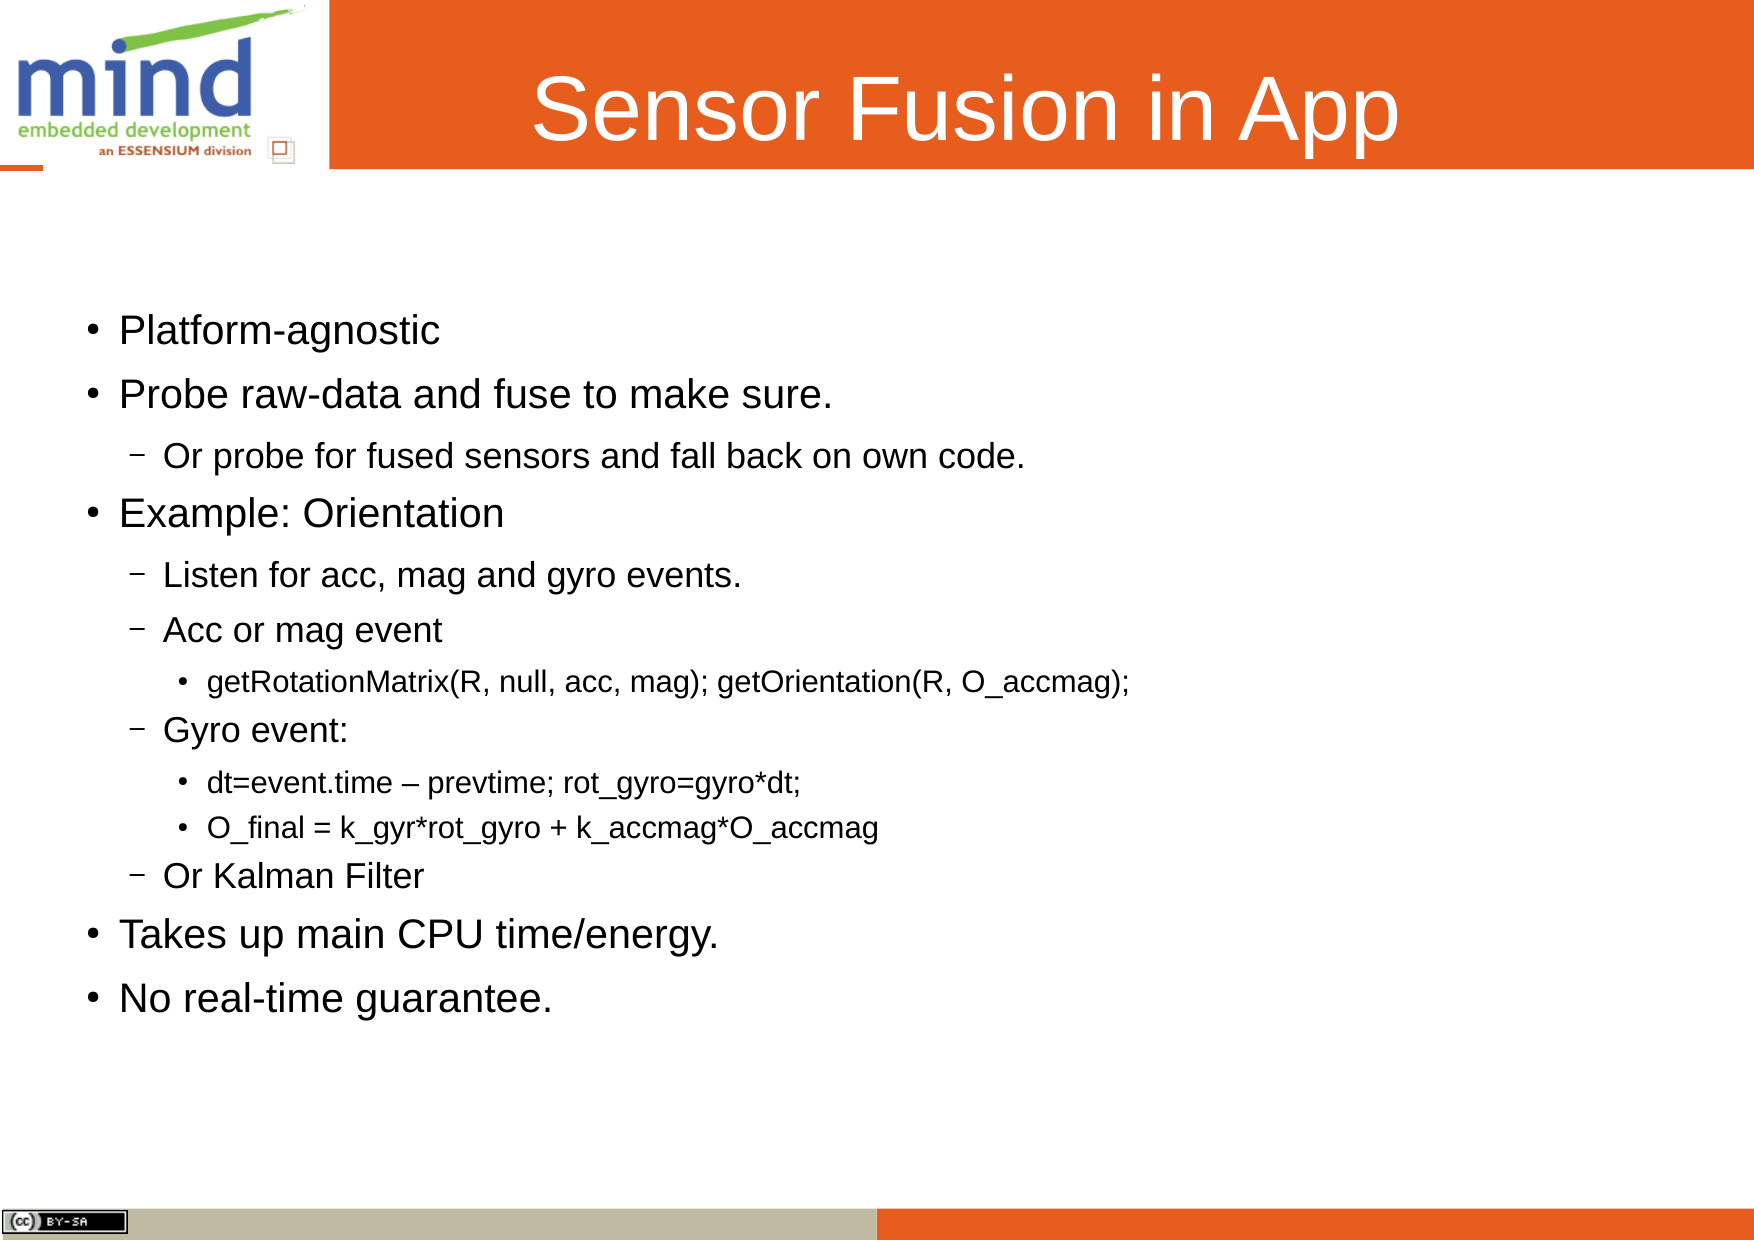

# Sensor Fusion in App
Platform-agnostic
Probe raw-data and fuse to make sure.
Or probe for fused sensors and fall back on own code.
Example: Orientation
Listen for acc, mag and gyro events.
Acc or mag event
getRotationMatrix(R, null, acc, mag); getOrientation(R, O_accmag);
Gyro event:
dt=event.time – prevtime; rot_gyro=gyro*dt;
O_final = k_gyr*rot_gyro + k_accmag*O_accmag
Or Kalman Filter
Takes up main CPU time/energy.
No real-time guarantee.